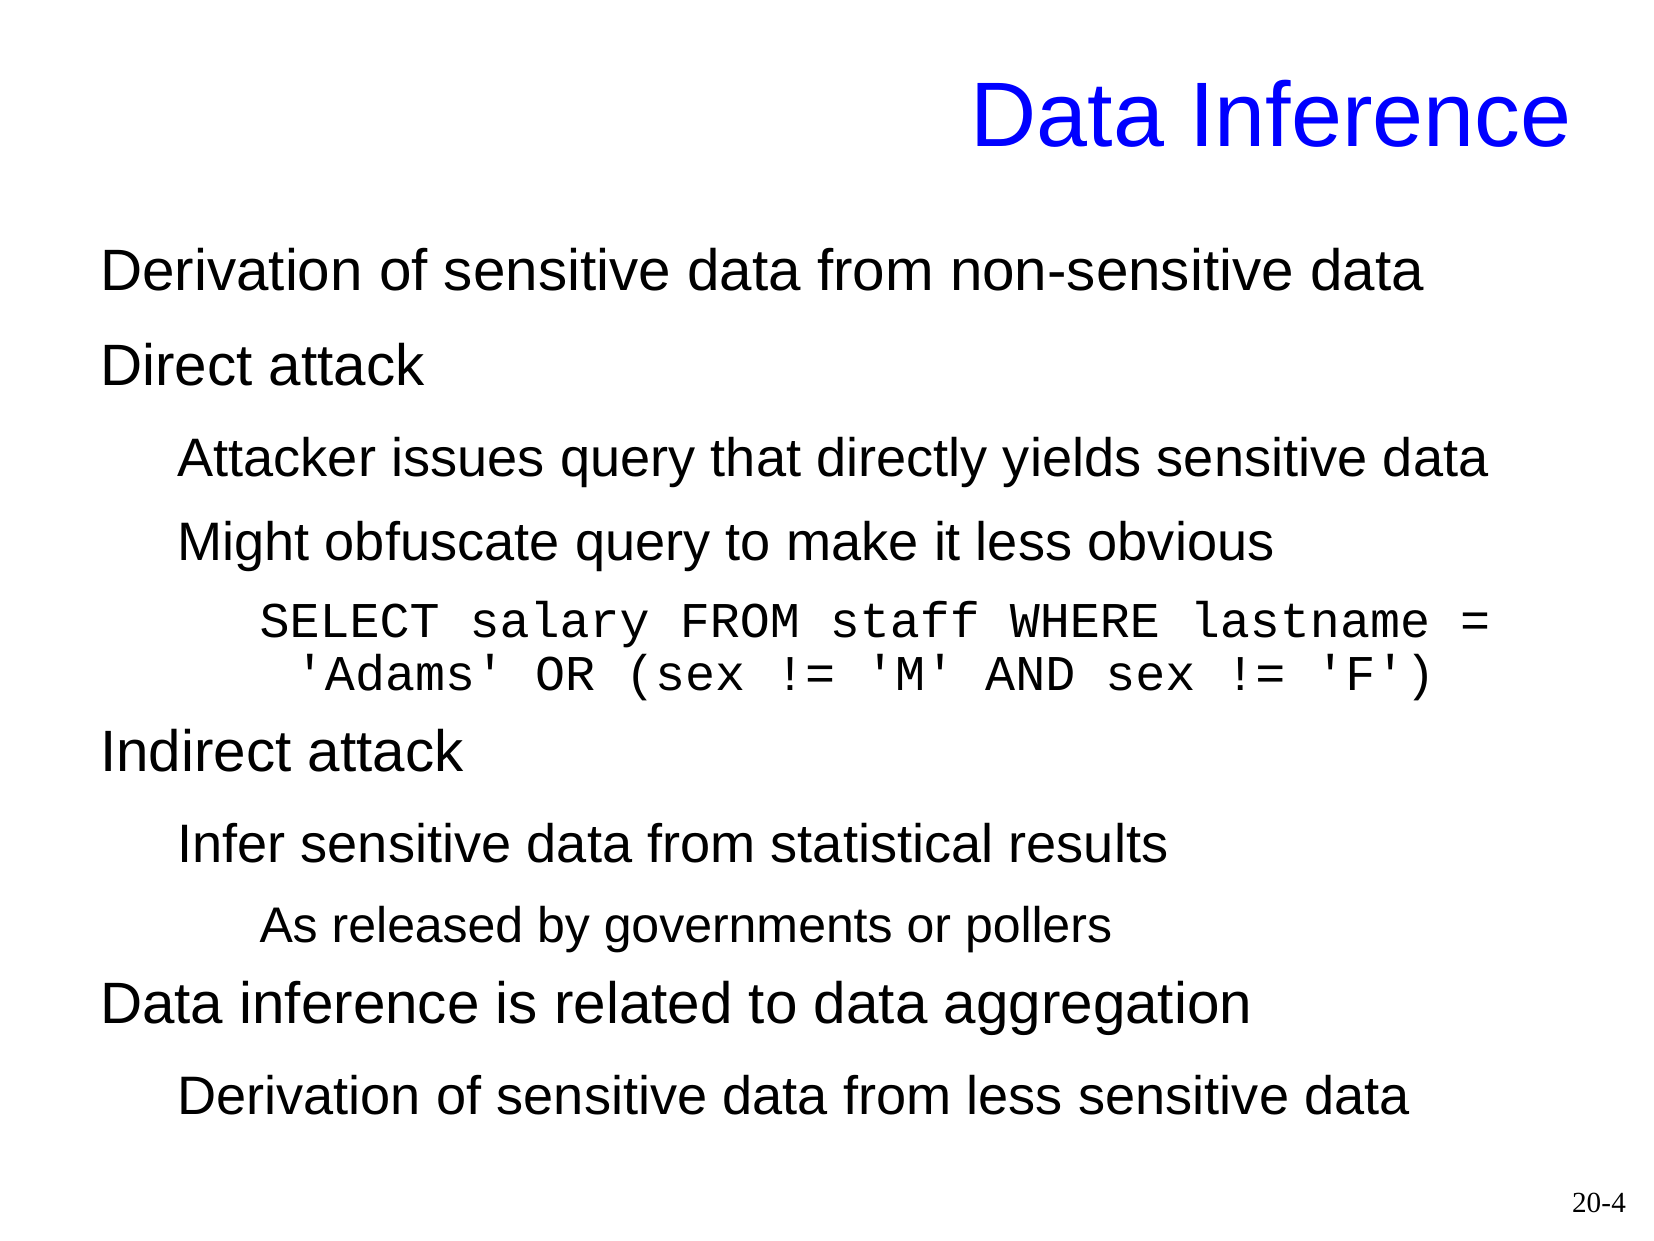

# Data Inference
Derivation of sensitive data from non-sensitive data
Direct attack
Attacker issues query that directly yields sensitive data
Might obfuscate query to make it less obvious
SELECT salary FROM staff WHERE lastname = 'Adams' OR (sex != 'M' AND sex != 'F')
Indirect attack
Infer sensitive data from statistical results
As released by governments or pollers
Data inference is related to data aggregation
Derivation of sensitive data from less sensitive data